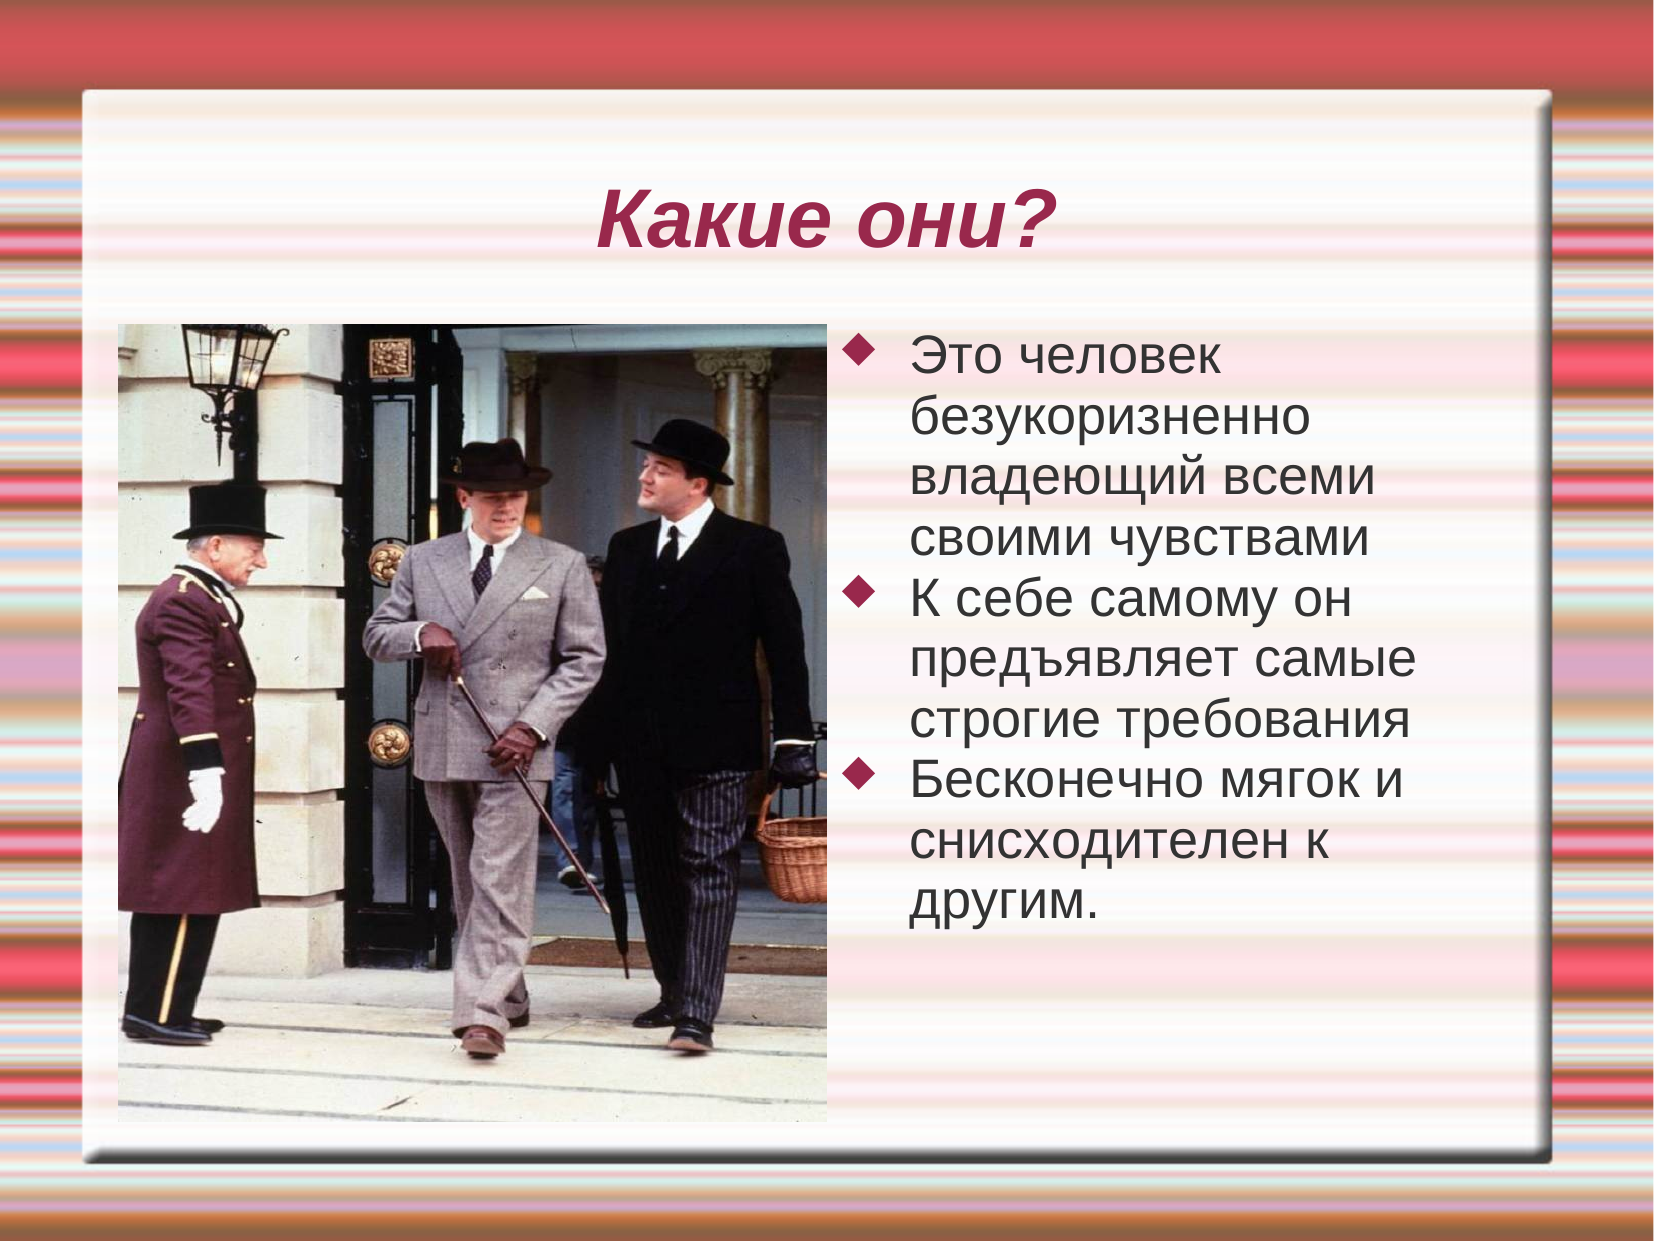

# Какие они?
Это человек безукоризненно владеющий всеми своими чувствами
К себе самому он предъявляет самые строгие требования
Бесконечно мягок и снисходителен к другим.